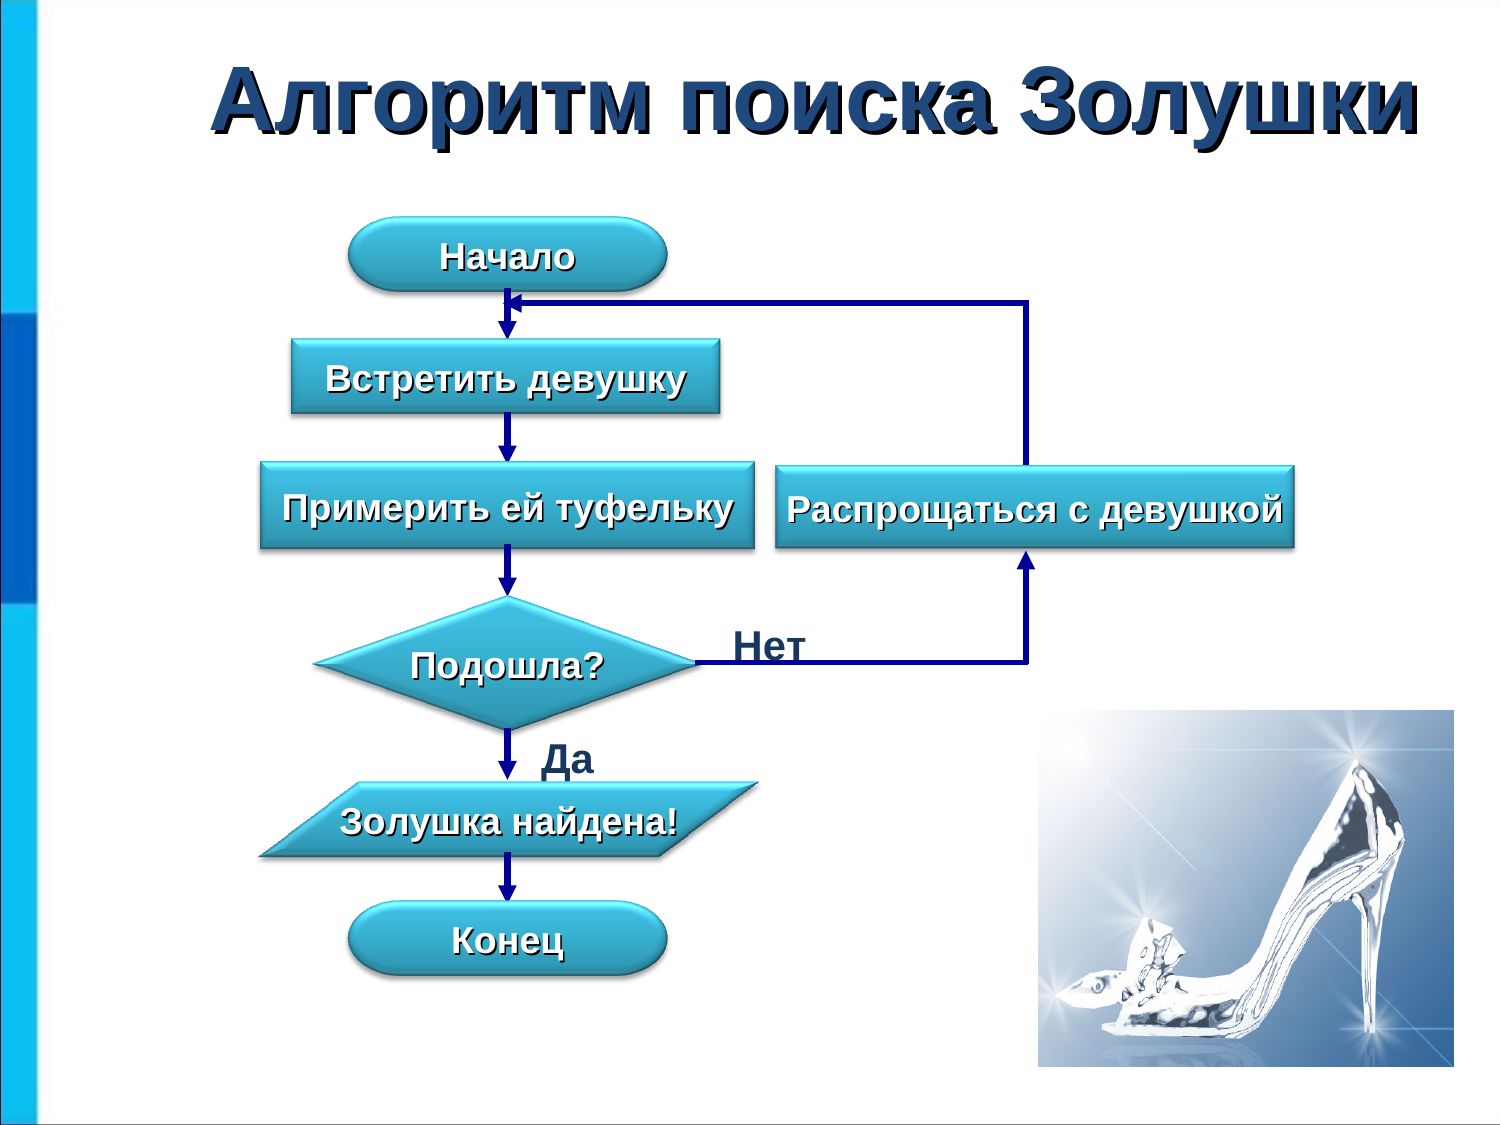

Алгоритм поиска Золушки
Начало
Встретить девушку
Примерить ей туфельку
Распрощаться с девушкой
Подошла?
Нет
Да
Золушка найдена!
Конец